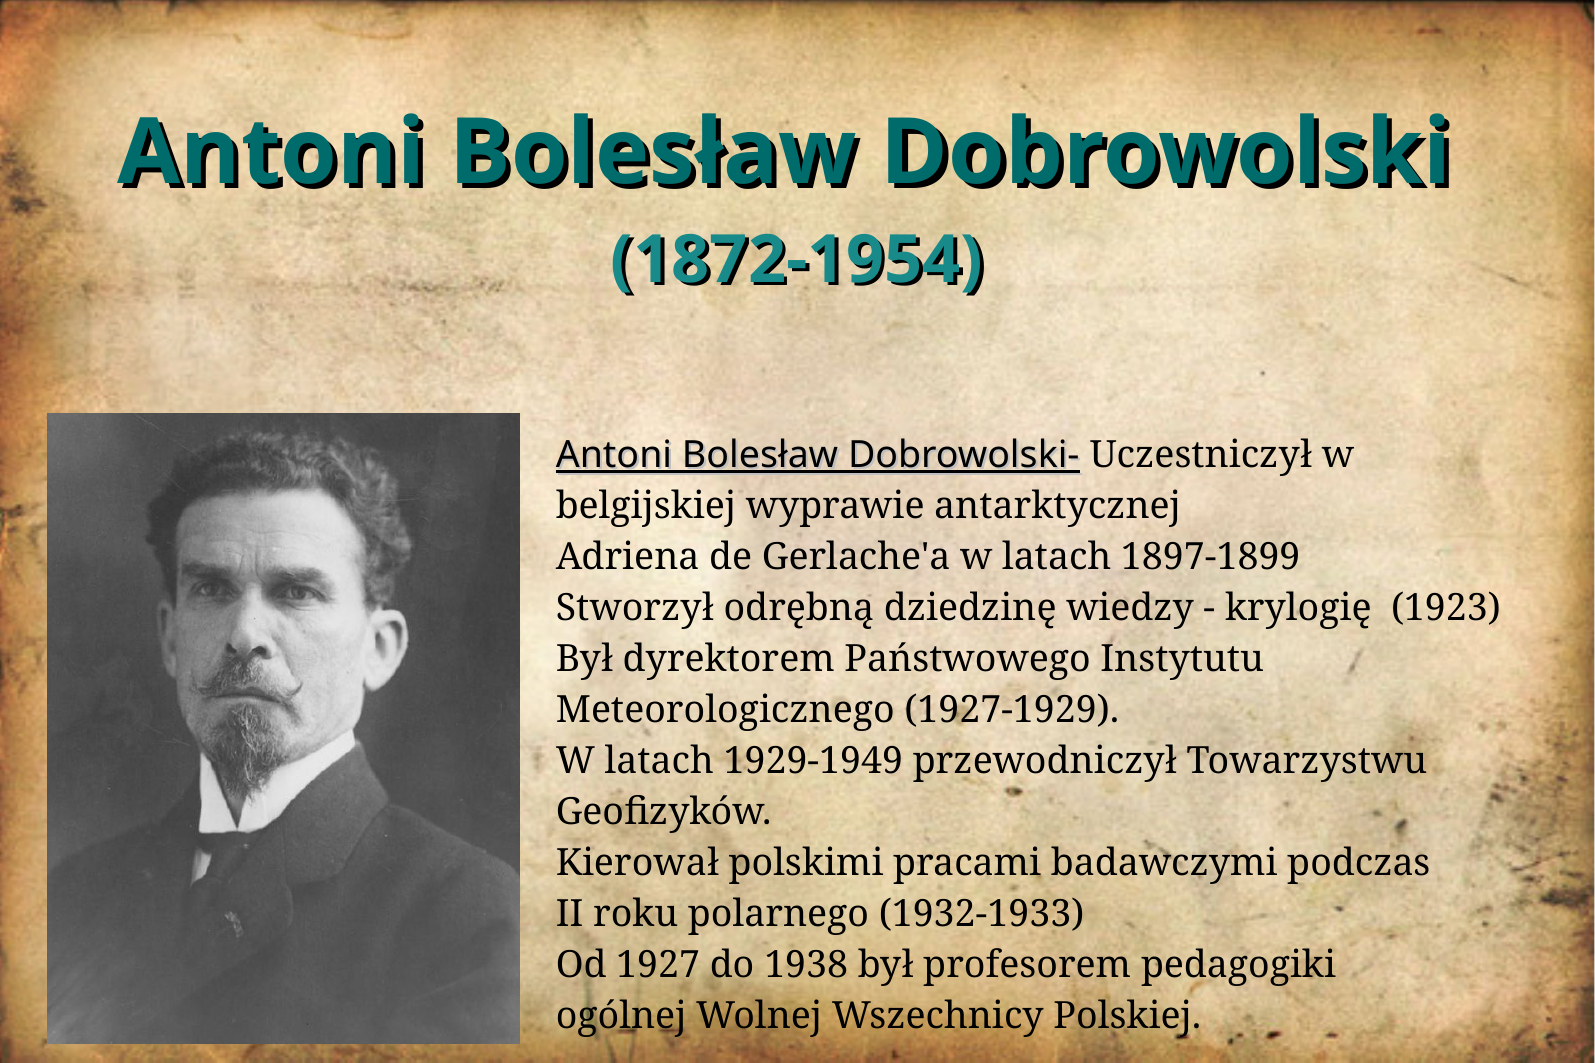

# Antoni Bolesław Dobrowolski (1872-1954)
Antoni Bolesław Dobrowolski- Uczestniczył w belgijskiej wyprawie antarktycznej
Adriena de Gerlache'a w latach 1897-1899
Stworzył odrębną dziedzinę wiedzy - krylogię (1923)
Był dyrektorem Państwowego Instytutu
Meteorologicznego (1927-1929).
W latach 1929-1949 przewodniczył Towarzystwu
Geofizyków.
Kierował polskimi pracami badawczymi podczas
II roku polarnego (1932-1933)
Od 1927 do 1938 był profesorem pedagogiki
ogólnej Wolnej Wszechnicy Polskiej.